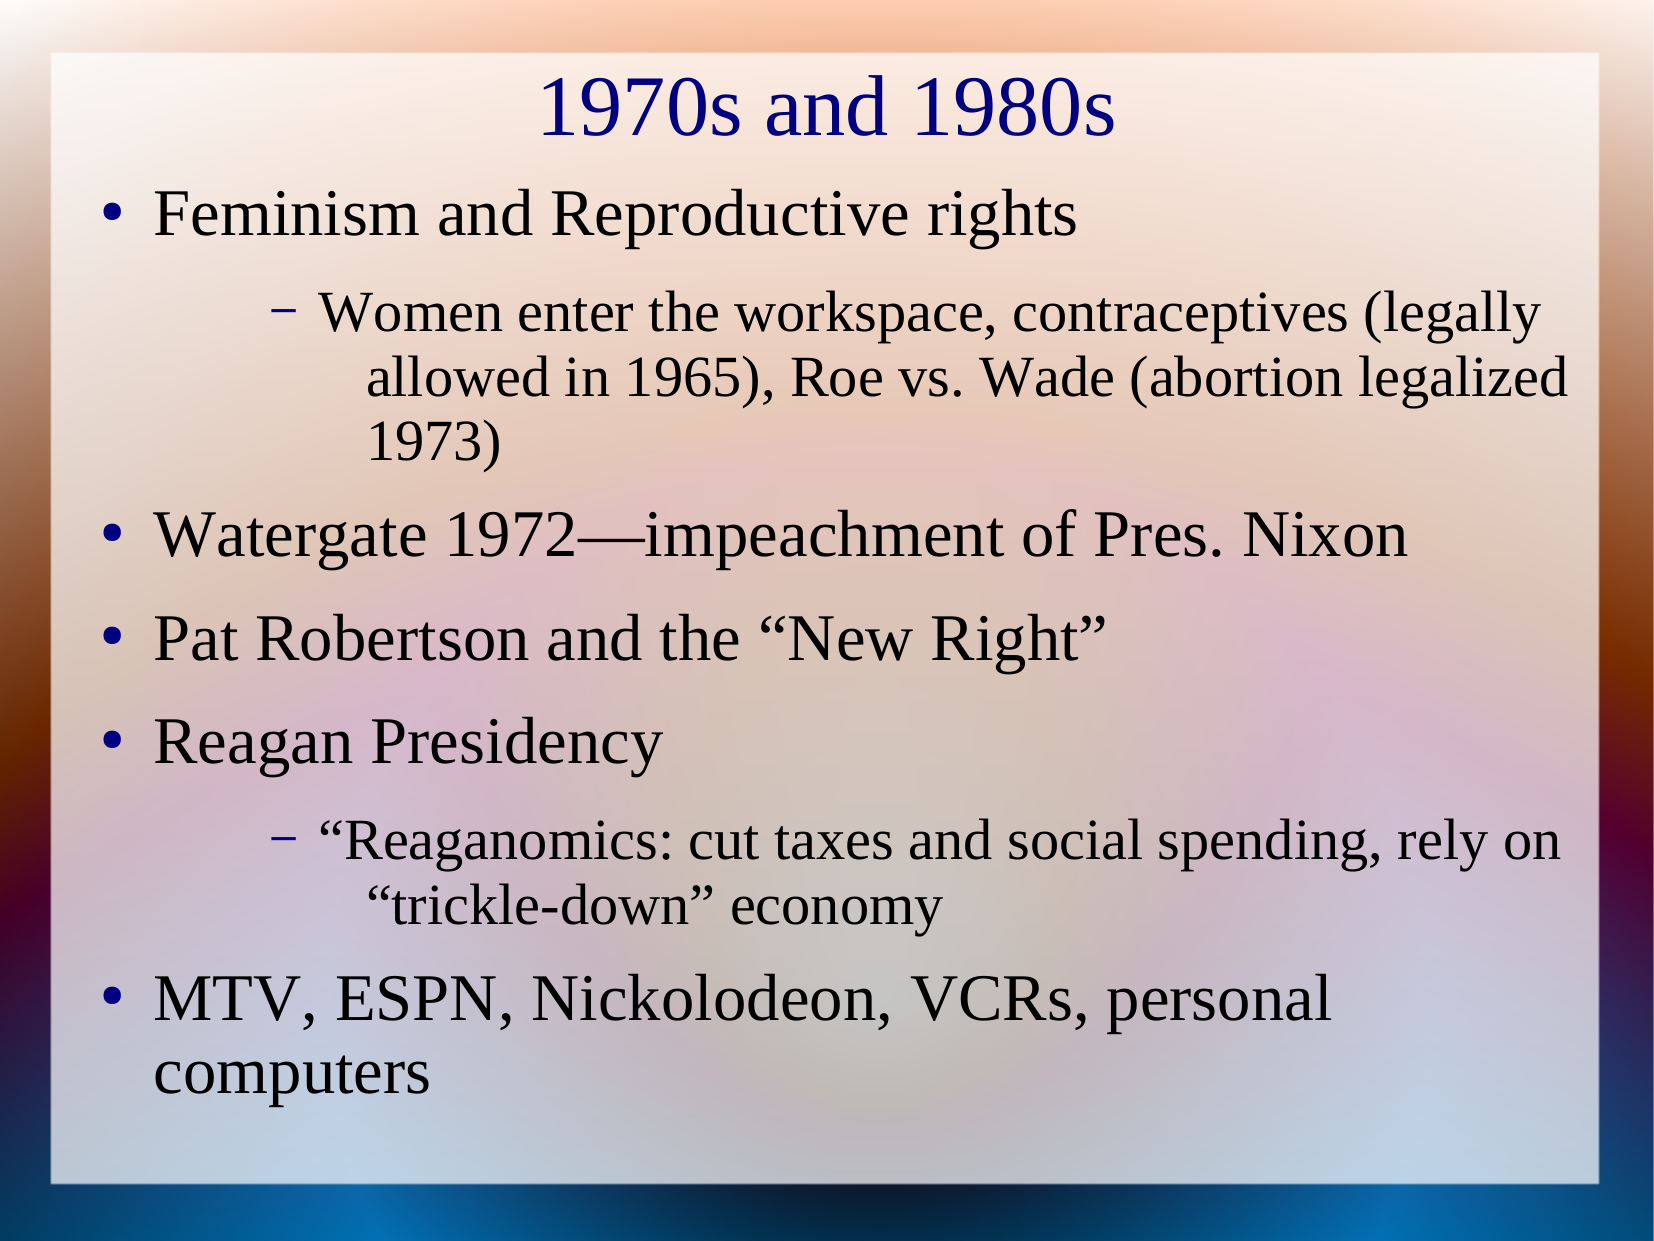

# 1970s and 1980s
Feminism and Reproductive rights
Women enter the workspace, contraceptives (legally allowed in 1965), Roe vs. Wade (abortion legalized 1973)
Watergate 1972—impeachment of Pres. Nixon
Pat Robertson and the “New Right”
Reagan Presidency
“Reaganomics: cut taxes and social spending, rely on “trickle-down” economy
MTV, ESPN, Nickolodeon, VCRs, personal computers